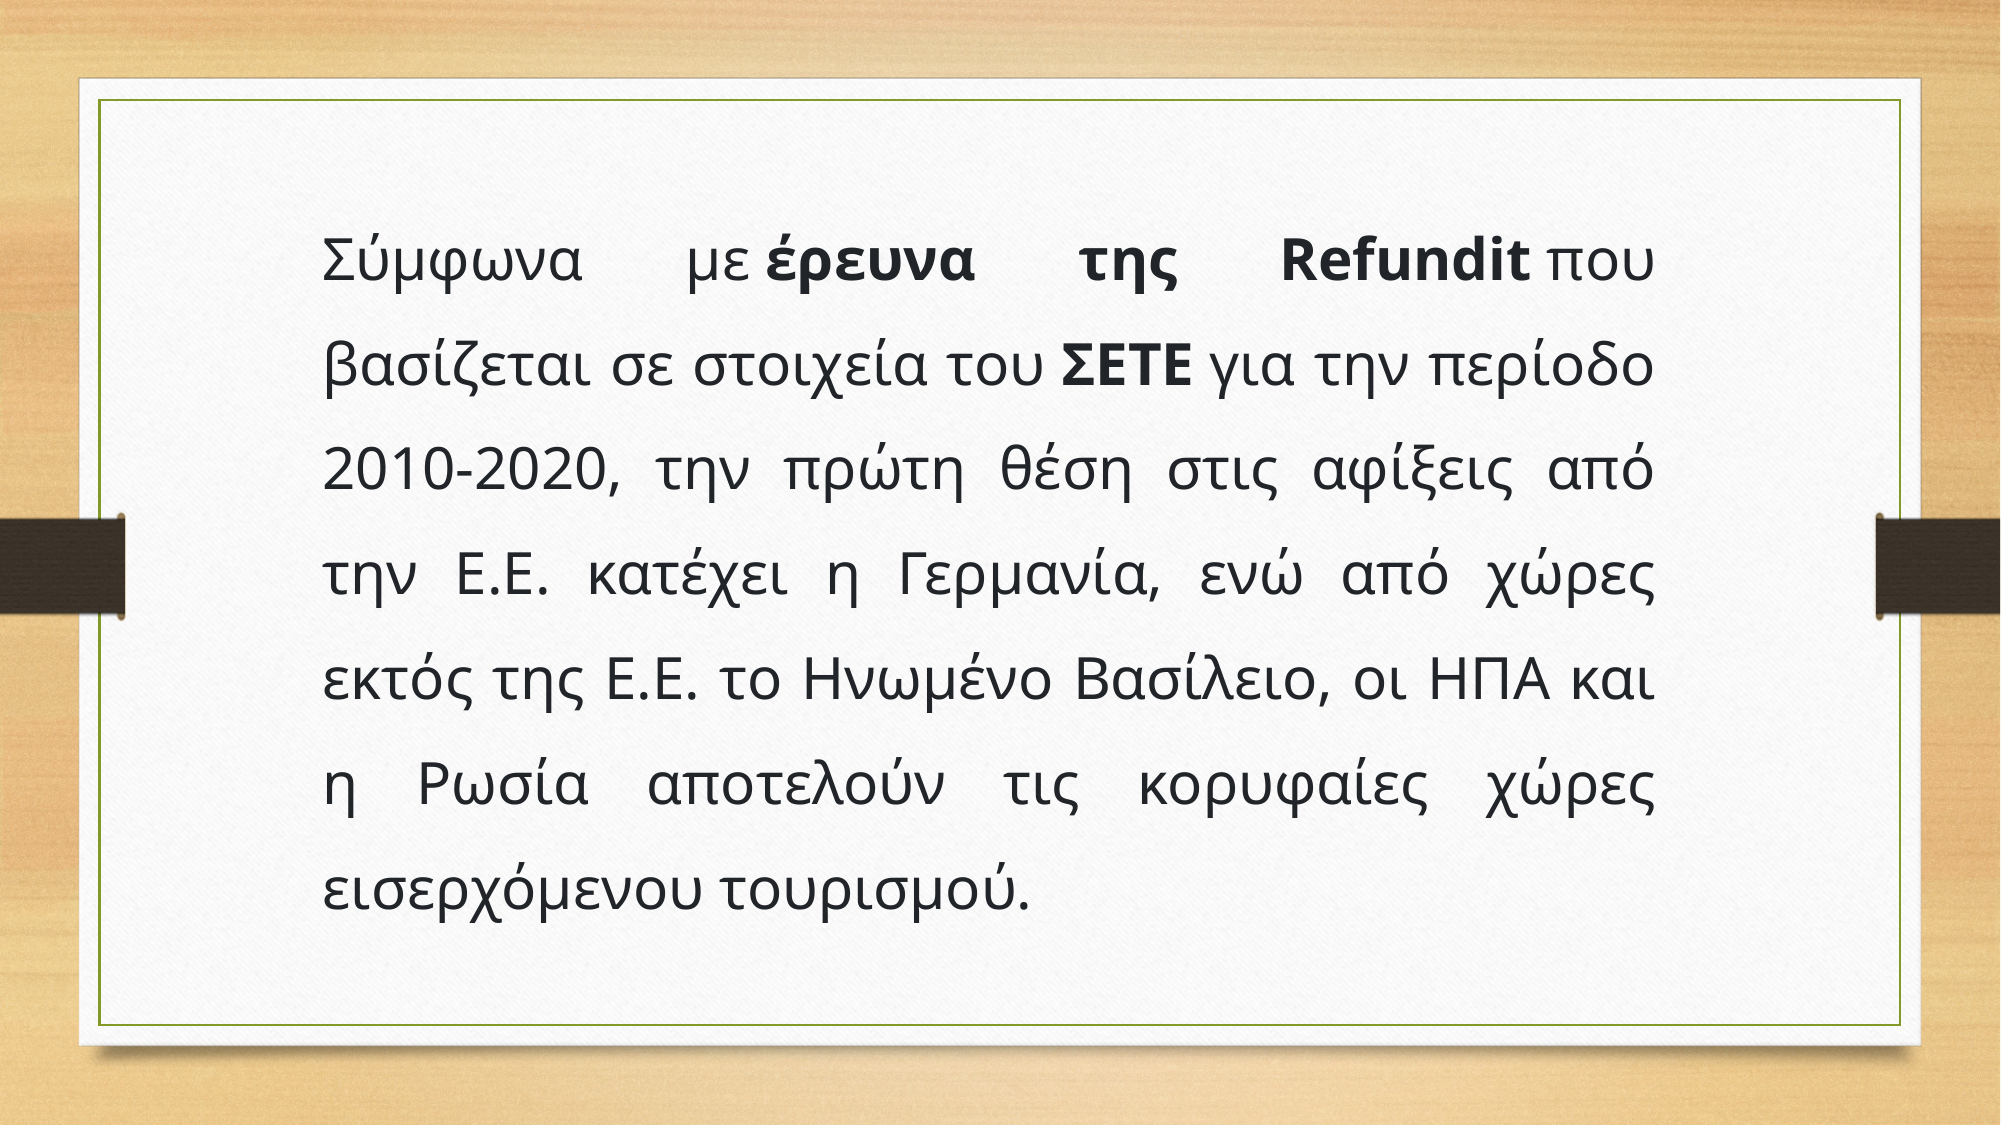

Σύμφωνα με έρευνα της Refundit που βασίζεται σε στοιχεία του ΣΕΤΕ για την περίοδο 2010-2020, την πρώτη θέση στις αφίξεις από την Ε.Ε. κατέχει η Γερμανία, ενώ από χώρες εκτός της Ε.Ε. το Ηνωμένο Βασίλειο, οι ΗΠΑ και η Ρωσία αποτελούν τις κορυφαίες χώρες εισερχόμενου τουρισμού.